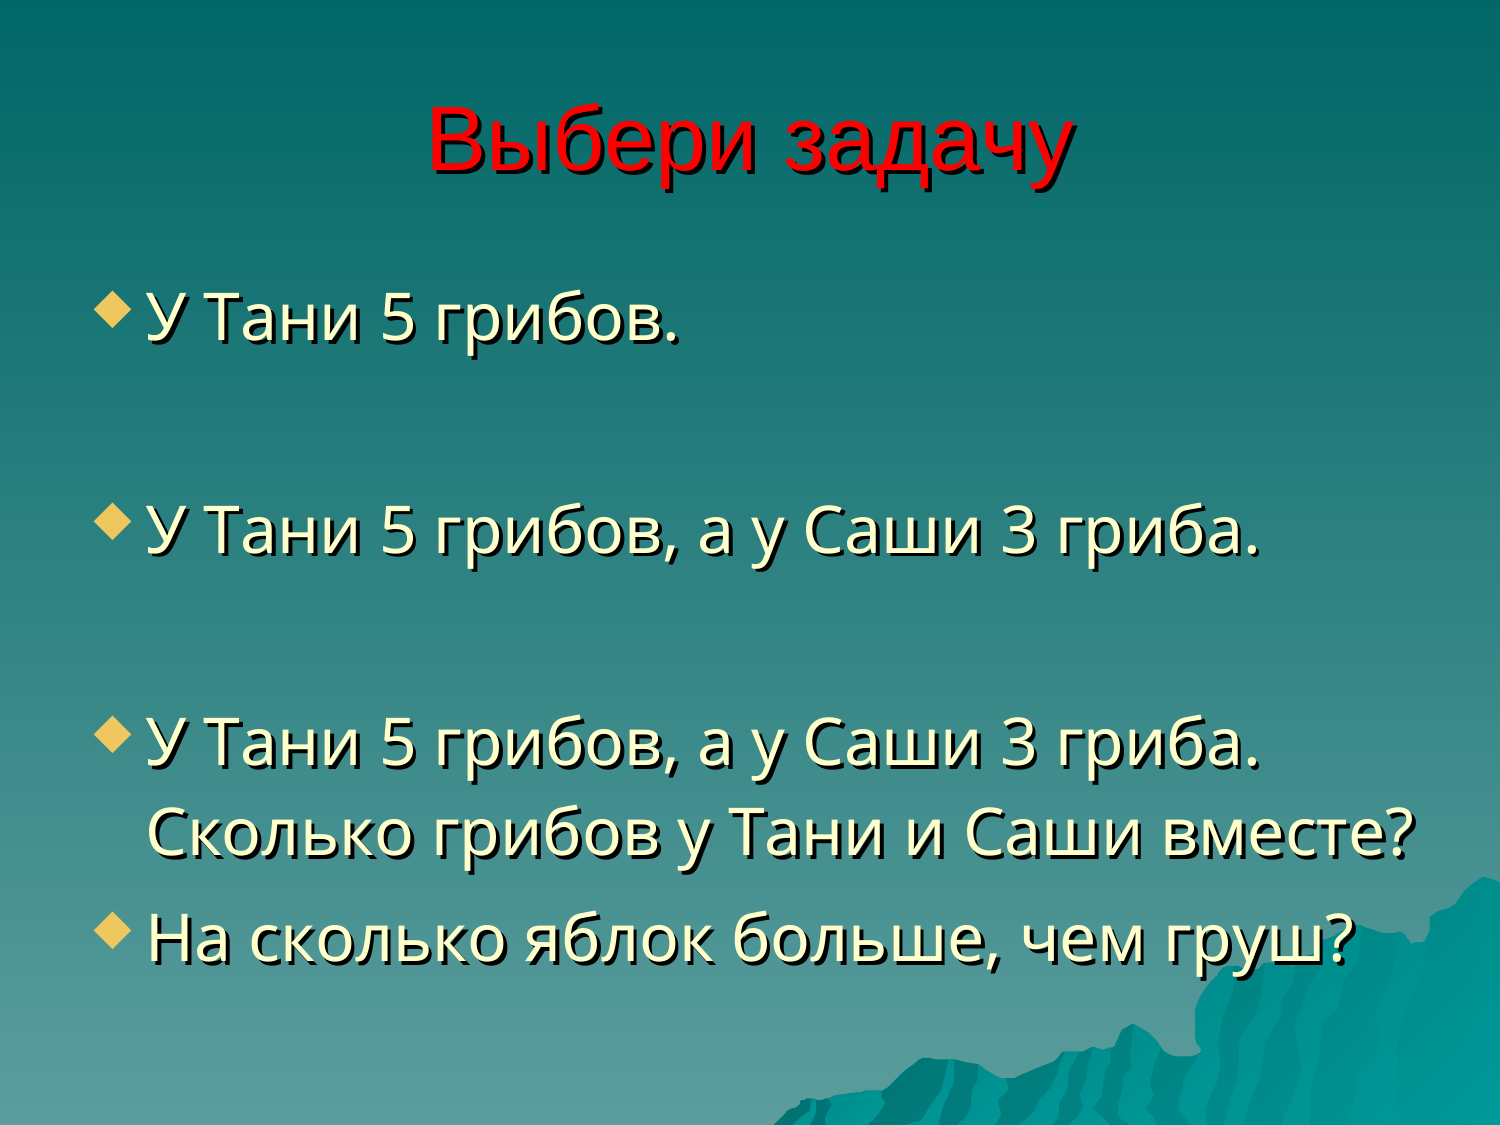

# Выбери задачу
У Тани 5 грибов.
У Тани 5 грибов, а у Саши 3 гриба.
У Тани 5 грибов, а у Саши 3 гриба. Сколько грибов у Тани и Саши вместе?
На сколько яблок больше, чем груш?